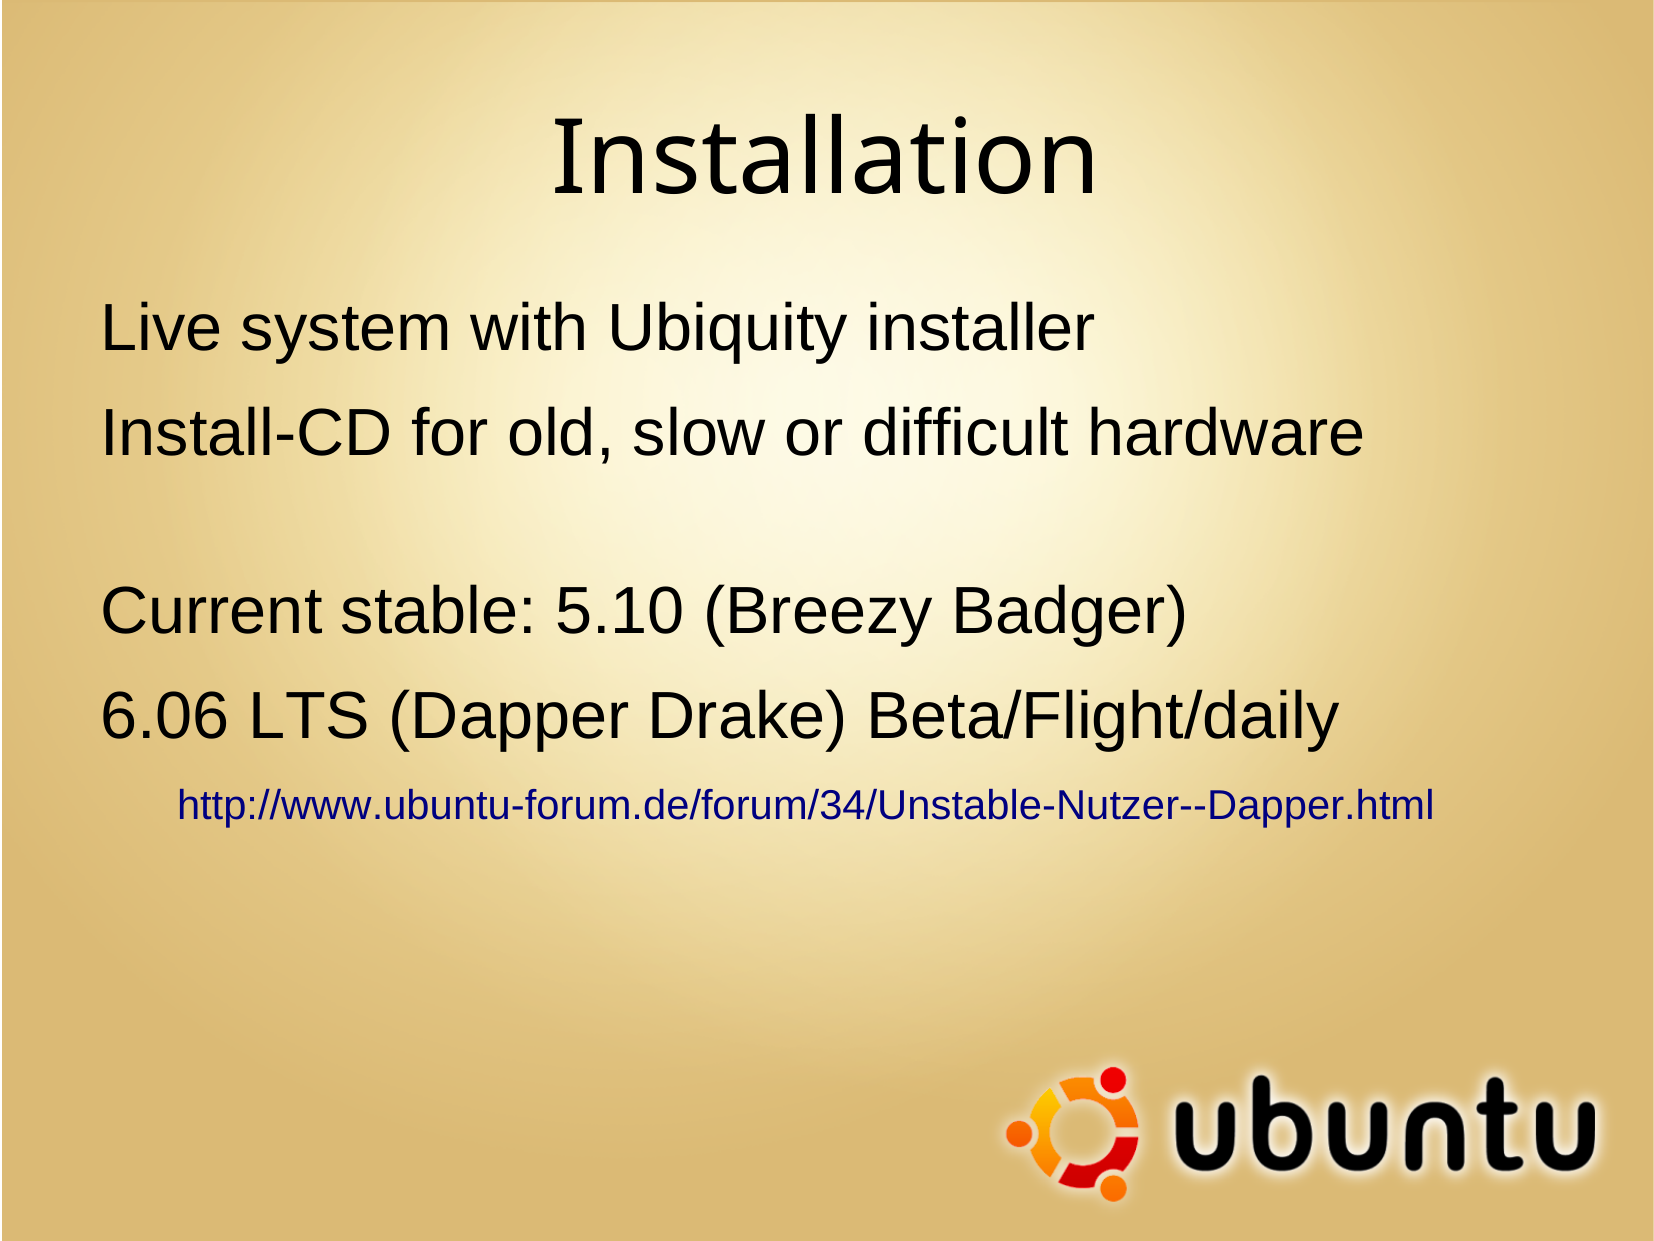

# Installation
Live system with Ubiquity installer
Install-CD for old, slow or difficult hardware
Current stable: 5.10 (Breezy Badger)
6.06 LTS (Dapper Drake) Beta/Flight/daily
http://www.ubuntu-forum.de/forum/34/Unstable-Nutzer--Dapper.html